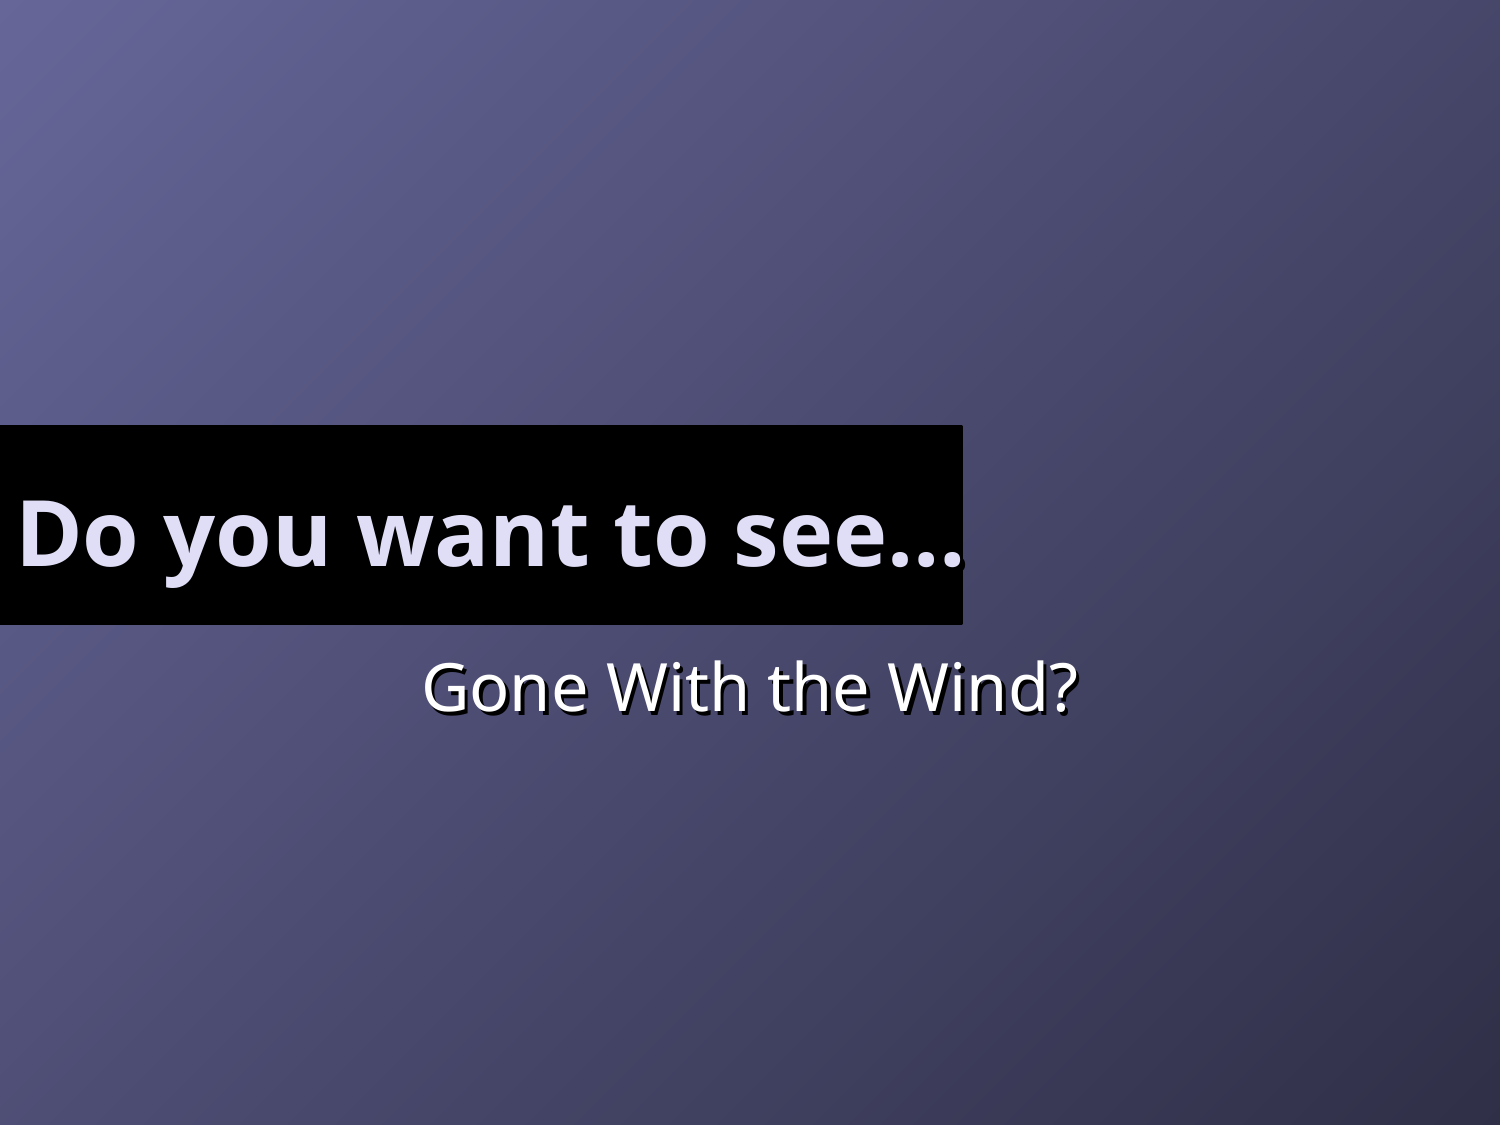

# Do you want to see…
Gone With the Wind?